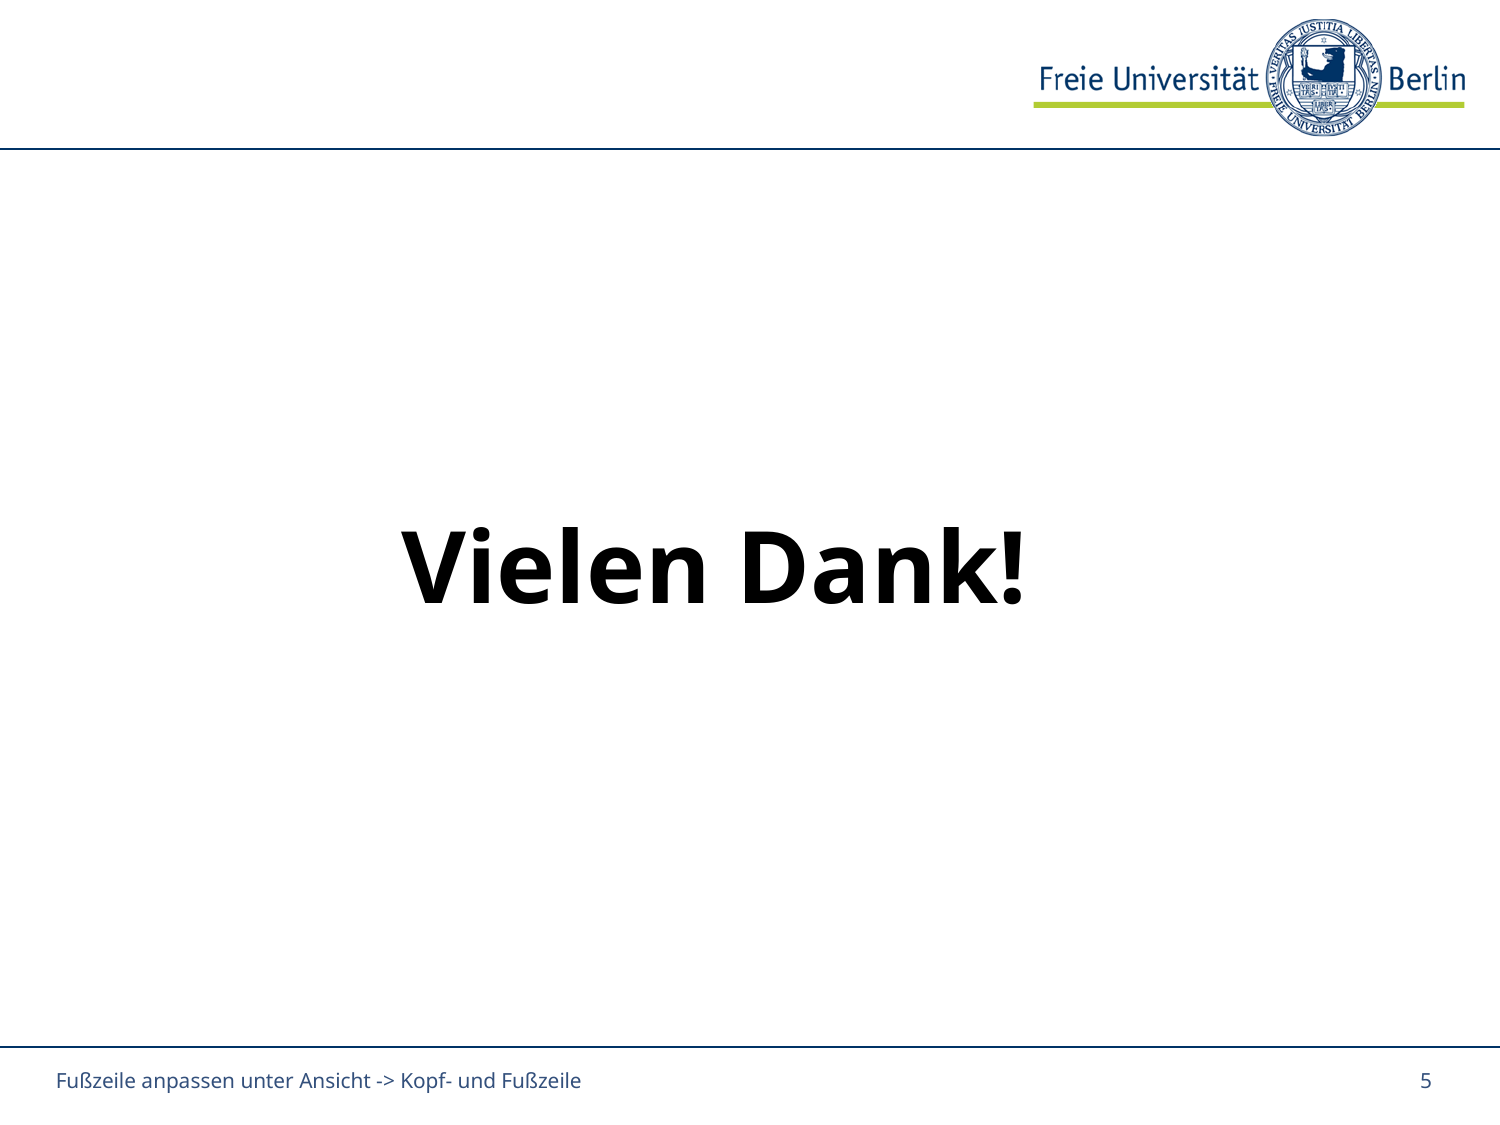

# Vielen Dank!
Fußzeile anpassen unter Ansicht -> Kopf- und Fußzeile
5